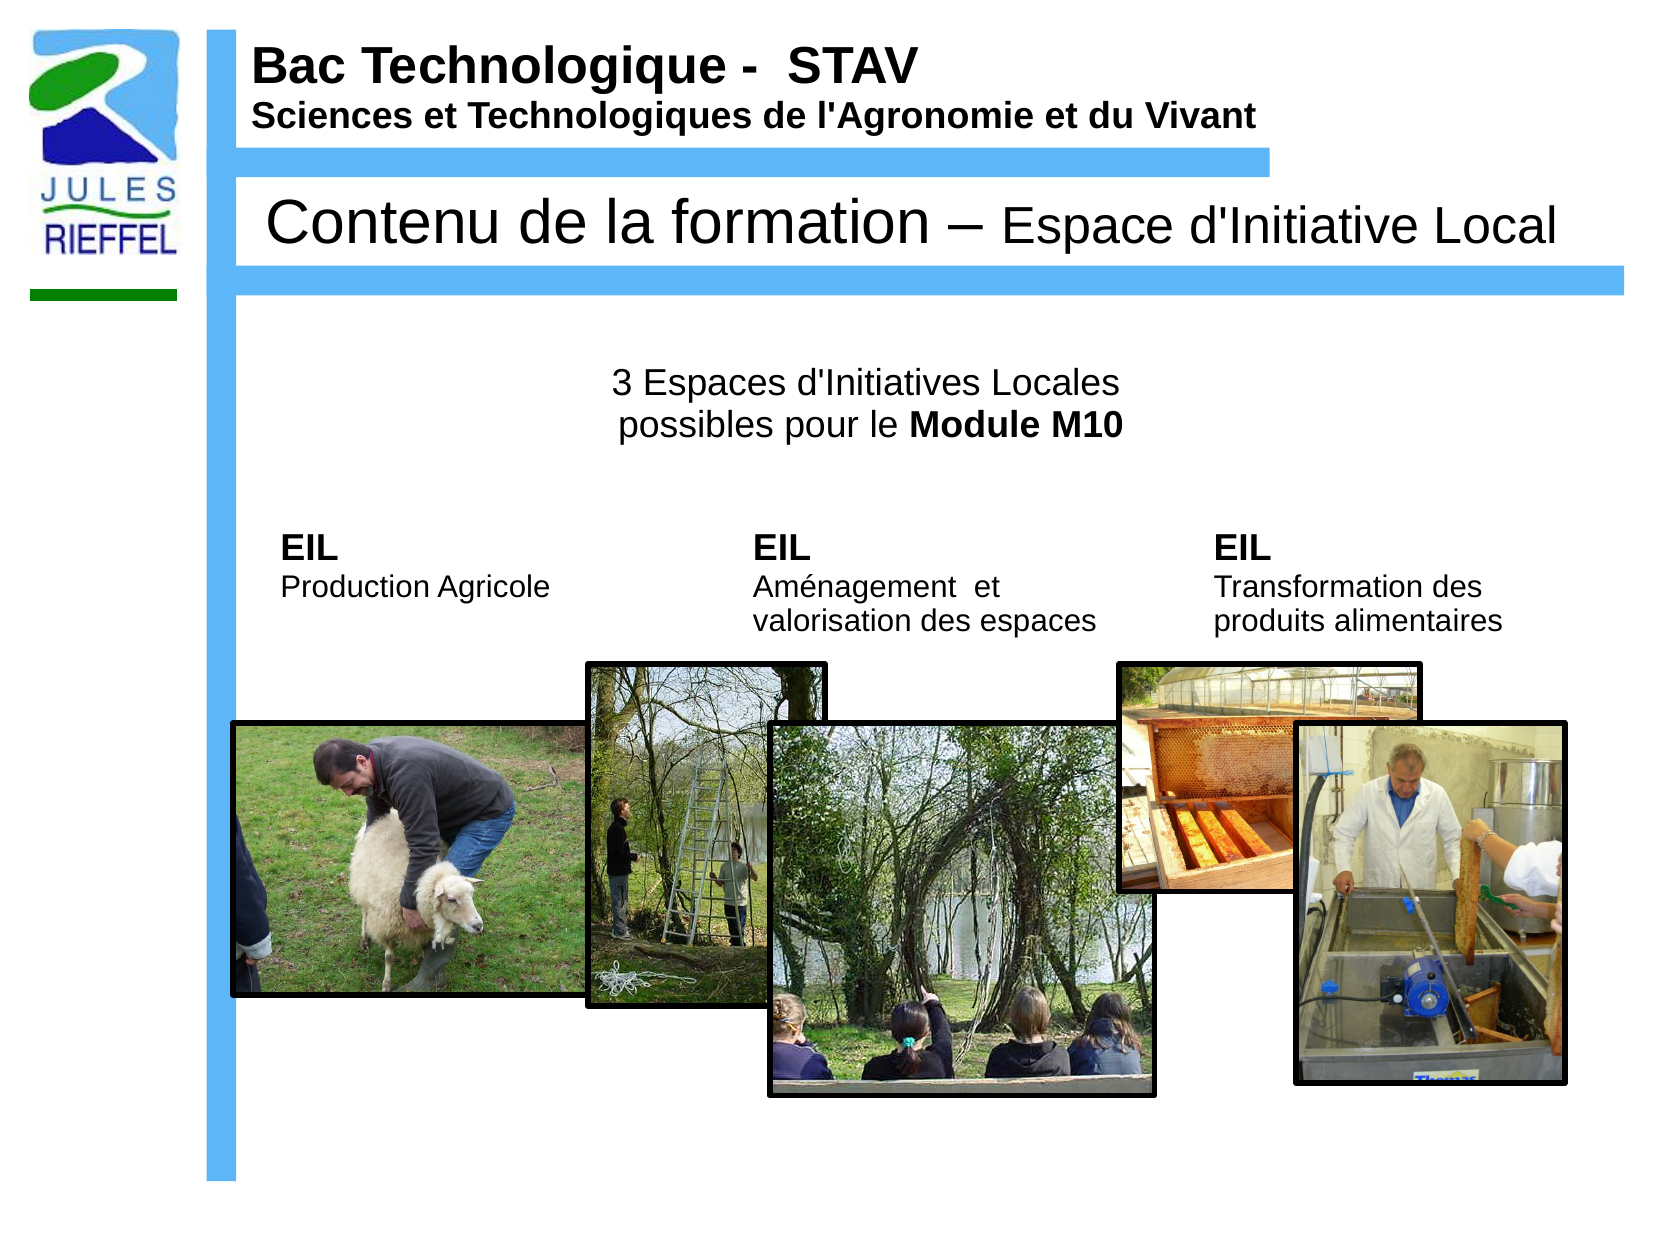

# Contenu de la formation – Espace d'Initiative Local
3 Espaces d'Initiatives Locales
possibles pour le Module M10
EIL
Production Agricole
EIL
Aménagement et valorisation des espaces
EIL
Transformation des produits alimentaires